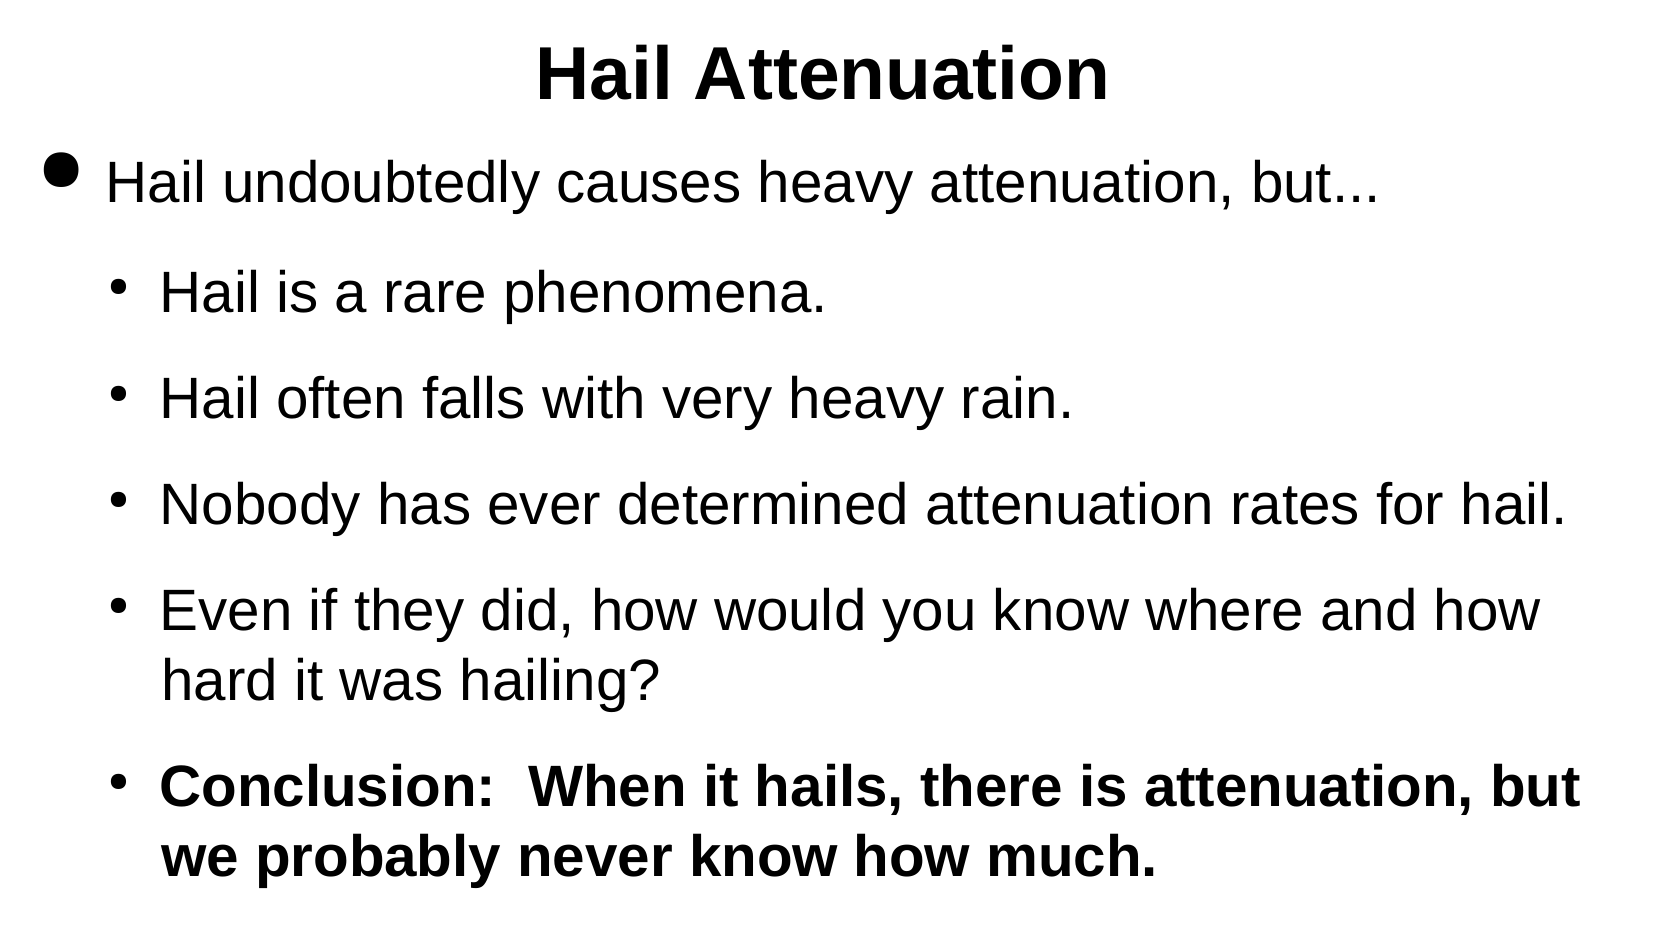

# Hail Attenuation
 Hail undoubtedly causes heavy attenuation, but...
 Hail is a rare phenomena.
 Hail often falls with very heavy rain.
 Nobody has ever determined attenuation rates for hail.
 Even if they did, how would you know where and how hard it was hailing?
 Conclusion: When it hails, there is attenuation, but we probably never know how much.